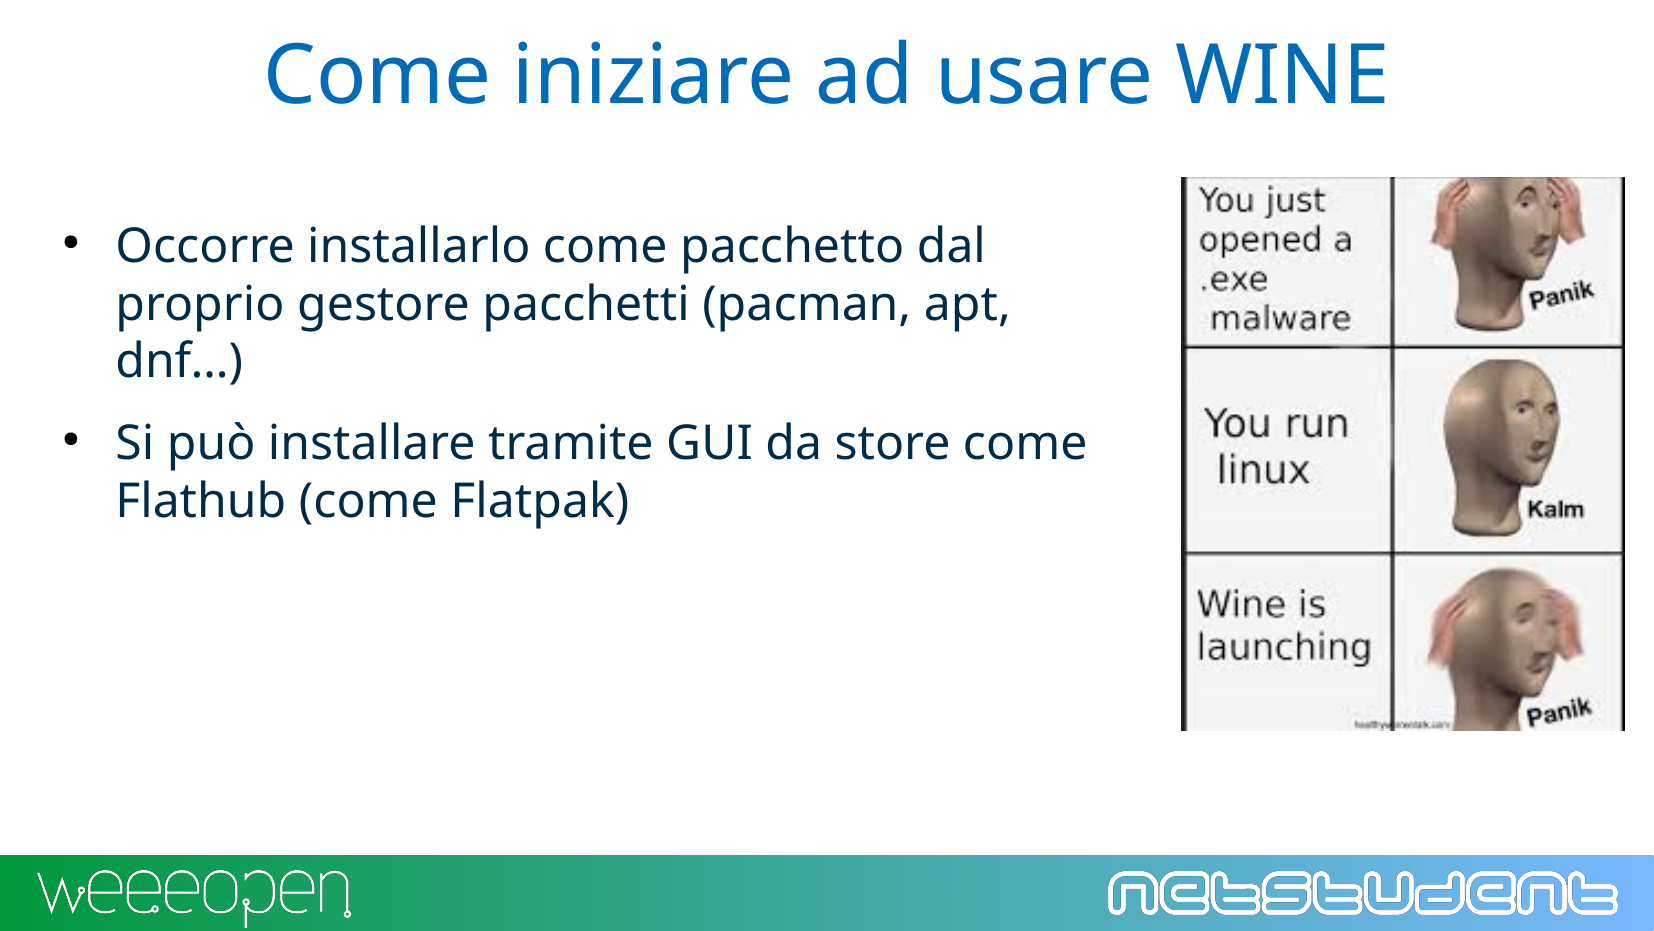

# Come iniziare ad usare WINE
Occorre installarlo come pacchetto dal proprio gestore pacchetti (pacman, apt, dnf…)
Si può installare tramite GUI da store come Flathub (come Flatpak)